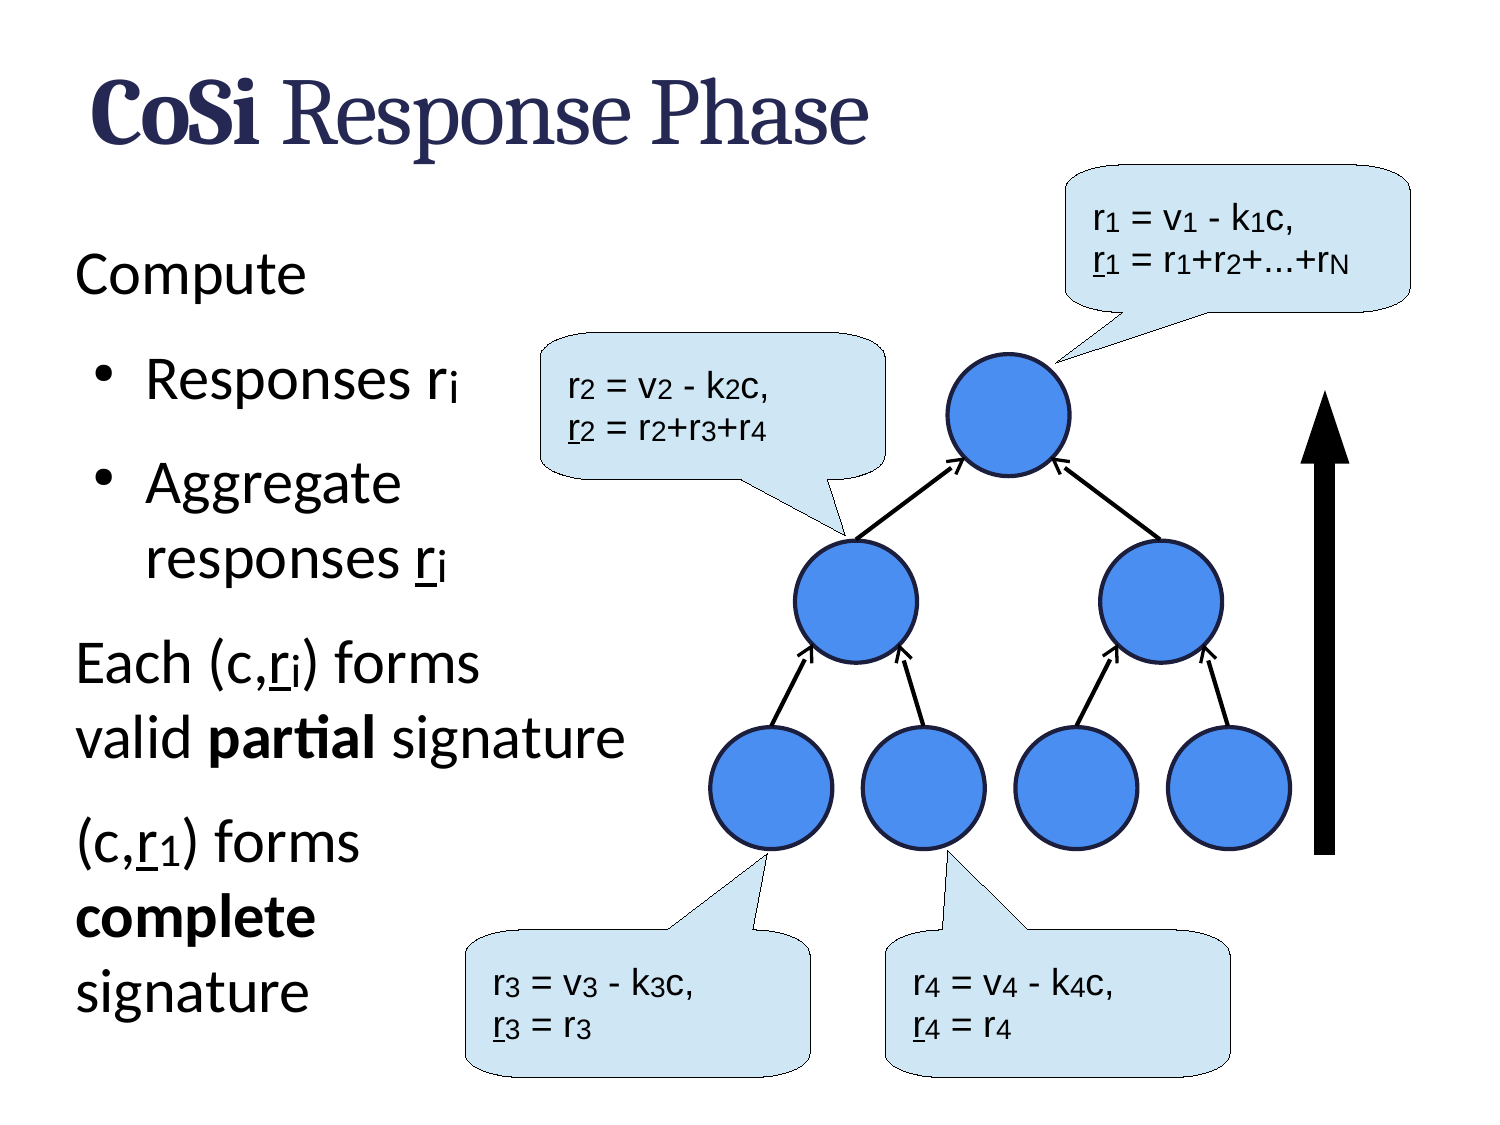

# CoSi Response Phase
r1 = v1 - k1c,
r1 = r1+r2+...+rN
Compute
Responses ri
Aggregate
responses ri
Each (c,ri) forms
valid partial signature
(c,r1) forms
complete
signature
r2 = v2 - k2c,
r2 = r2+r3+r4
r3 = v3 - k3c,
r3 = r3
r4 = v4 - k4c,
r4 = r4